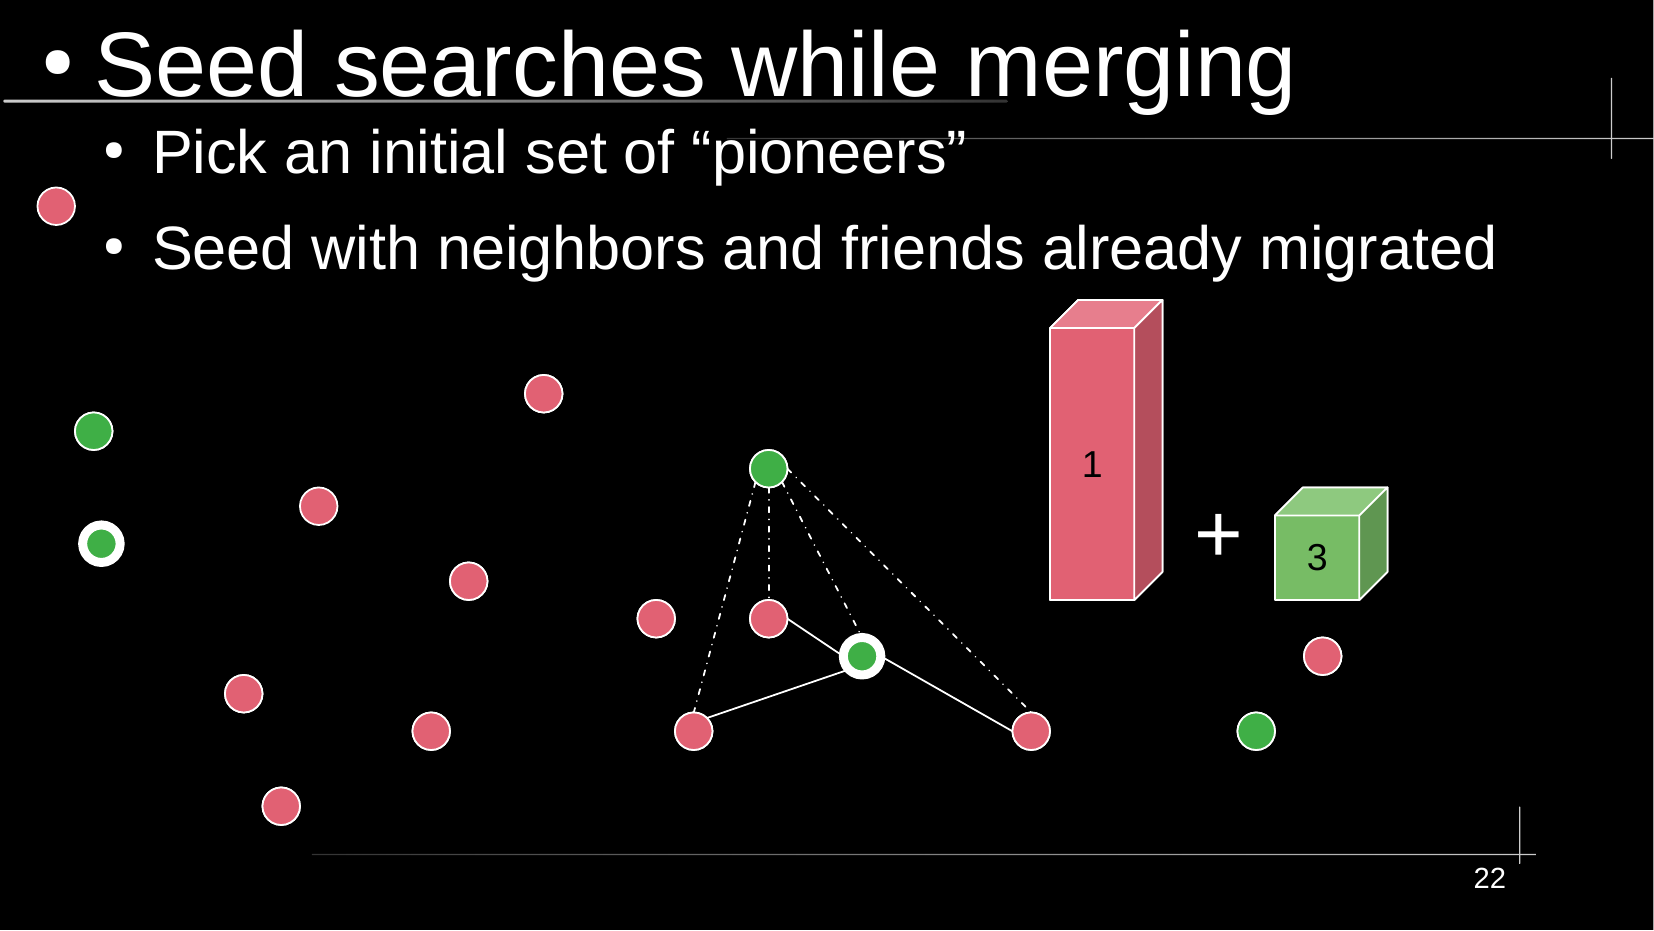

# Seed searches while merging
Pick an initial set of “pioneers”
Seed with neighbors and friends already migrated
1
+
3
22